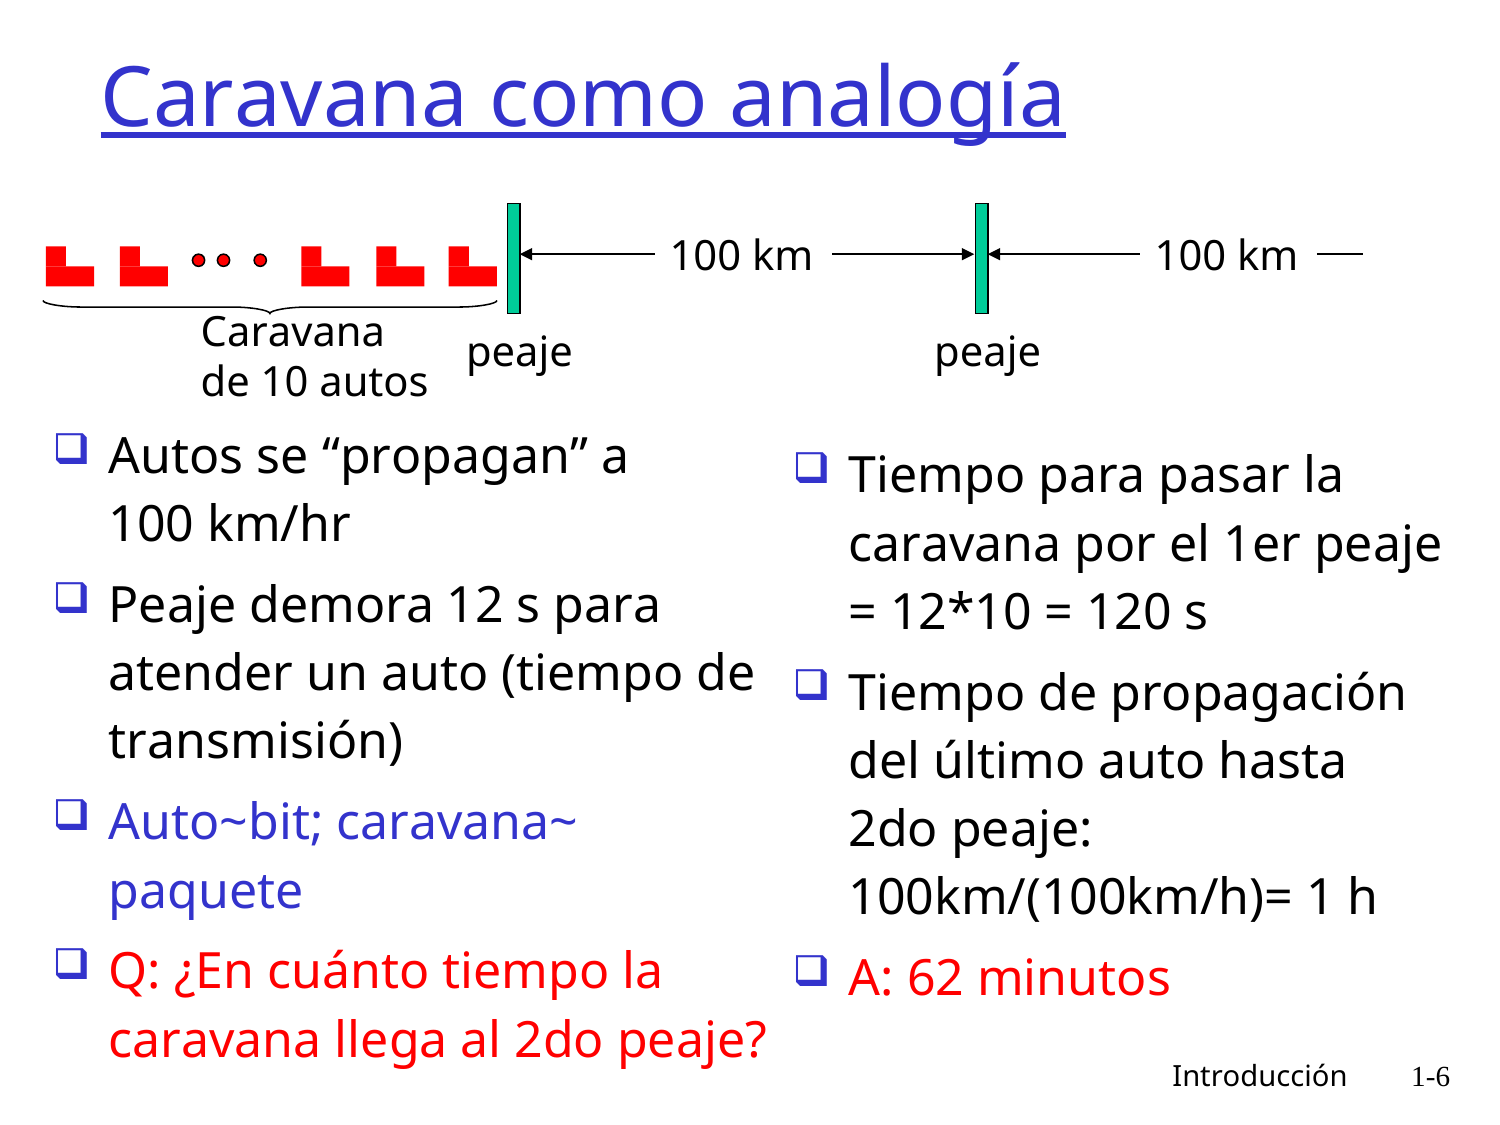

# Caravana como analogía
peaje
peaje
100 km
100 km
Caravana
de 10 autos
Autos se “propagan” a
100 km/hr
Peaje demora 12 s para atender un auto (tiempo de transmisión)
Auto~bit; caravana~ paquete
Q: ¿En cuánto tiempo la caravana llega al 2do peaje?
Tiempo para pasar la caravana por el 1er peaje = 12*10 = 120 s
Tiempo de propagación del último auto hasta 2do peaje: 100km/(100km/h)= 1 h
A: 62 minutos
 Introducción